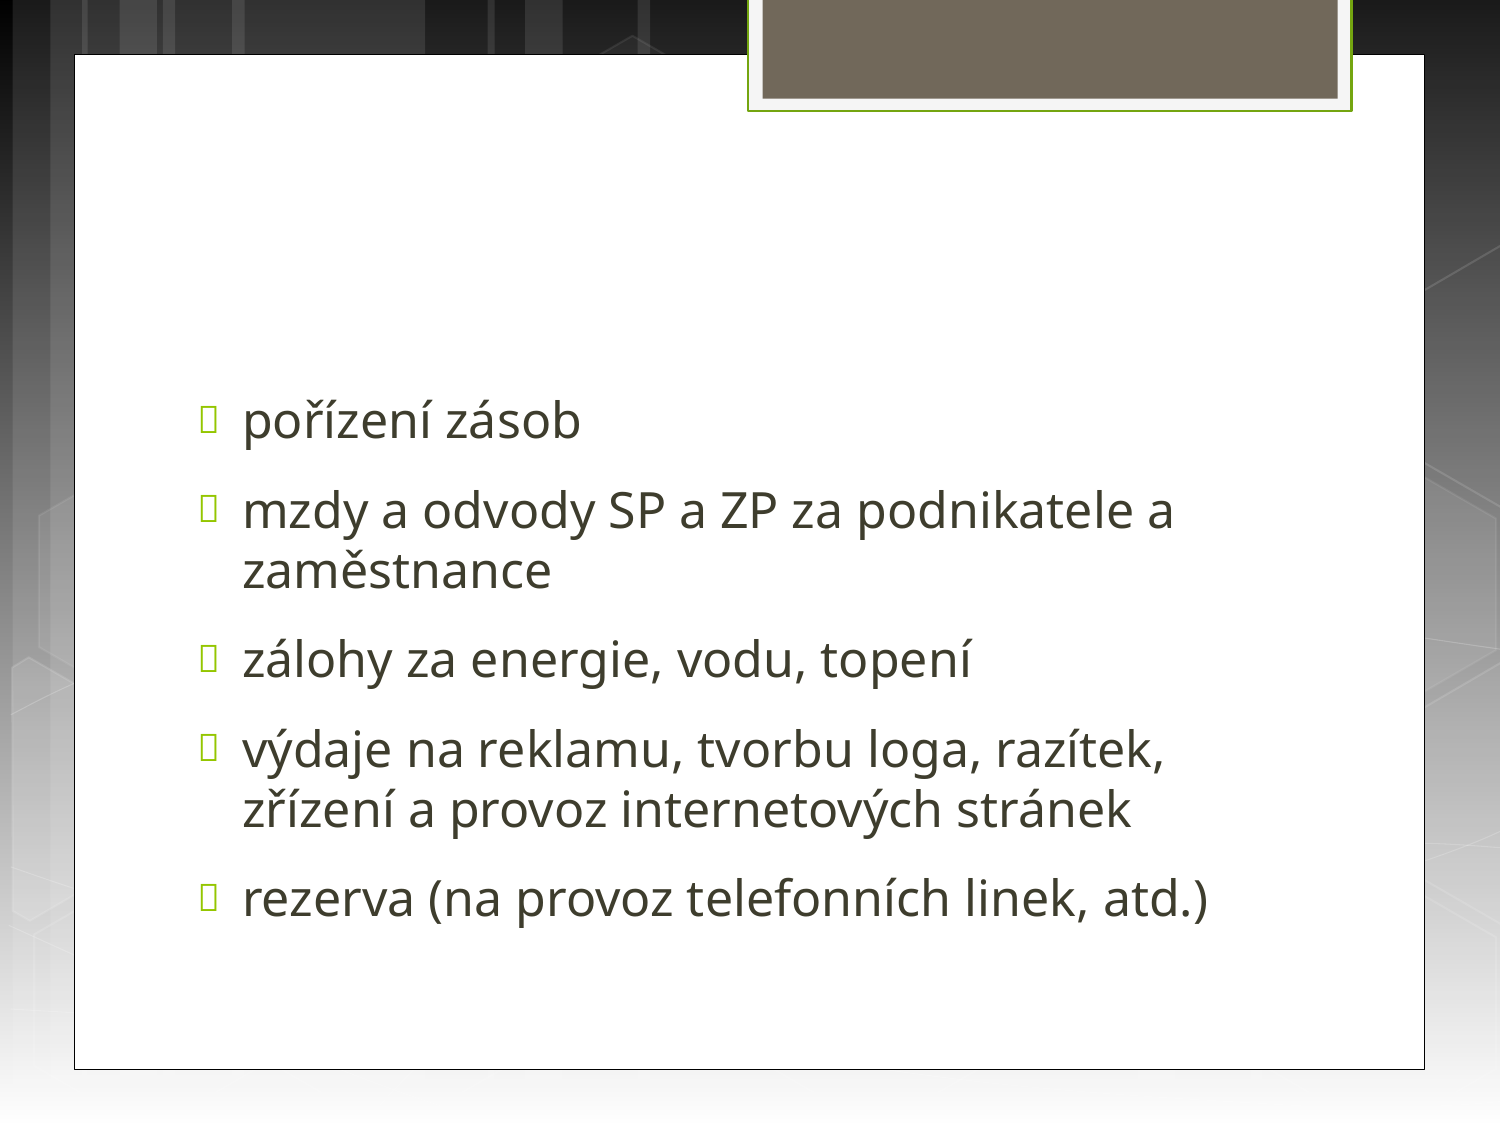

#
pořízení zásob
mzdy a odvody SP a ZP za podnikatele a zaměstnance
zálohy za energie, vodu, topení
výdaje na reklamu, tvorbu loga, razítek, zřízení a provoz internetových stránek
rezerva (na provoz telefonních linek, atd.)